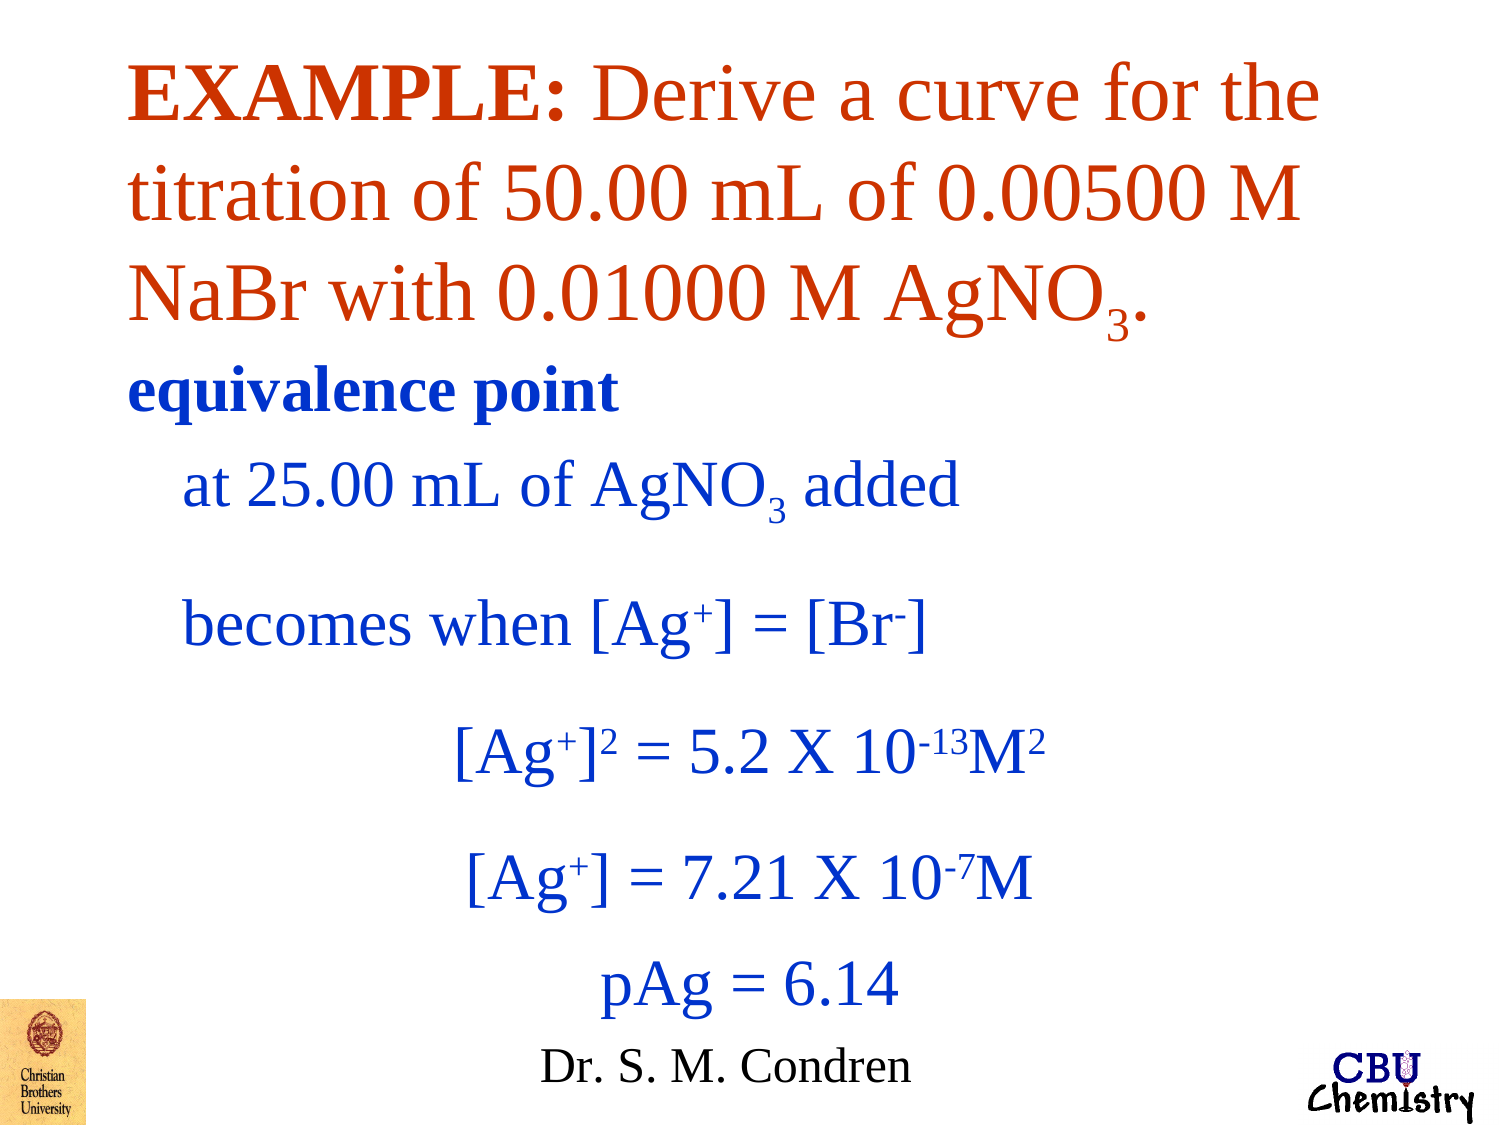

# EXAMPLE: Derive a curve for the titration of 50.00 mL of 0.00500 M NaBr with 0.01000 M AgNO3.
equivalence point
	at 25.00 mL of AgNO3 added
	becomes when [Ag+] = [Br-]
[Ag+]2 = 5.2 X 10-13M2
[Ag+] = 7.21 X 10-7M
pAg = 6.14